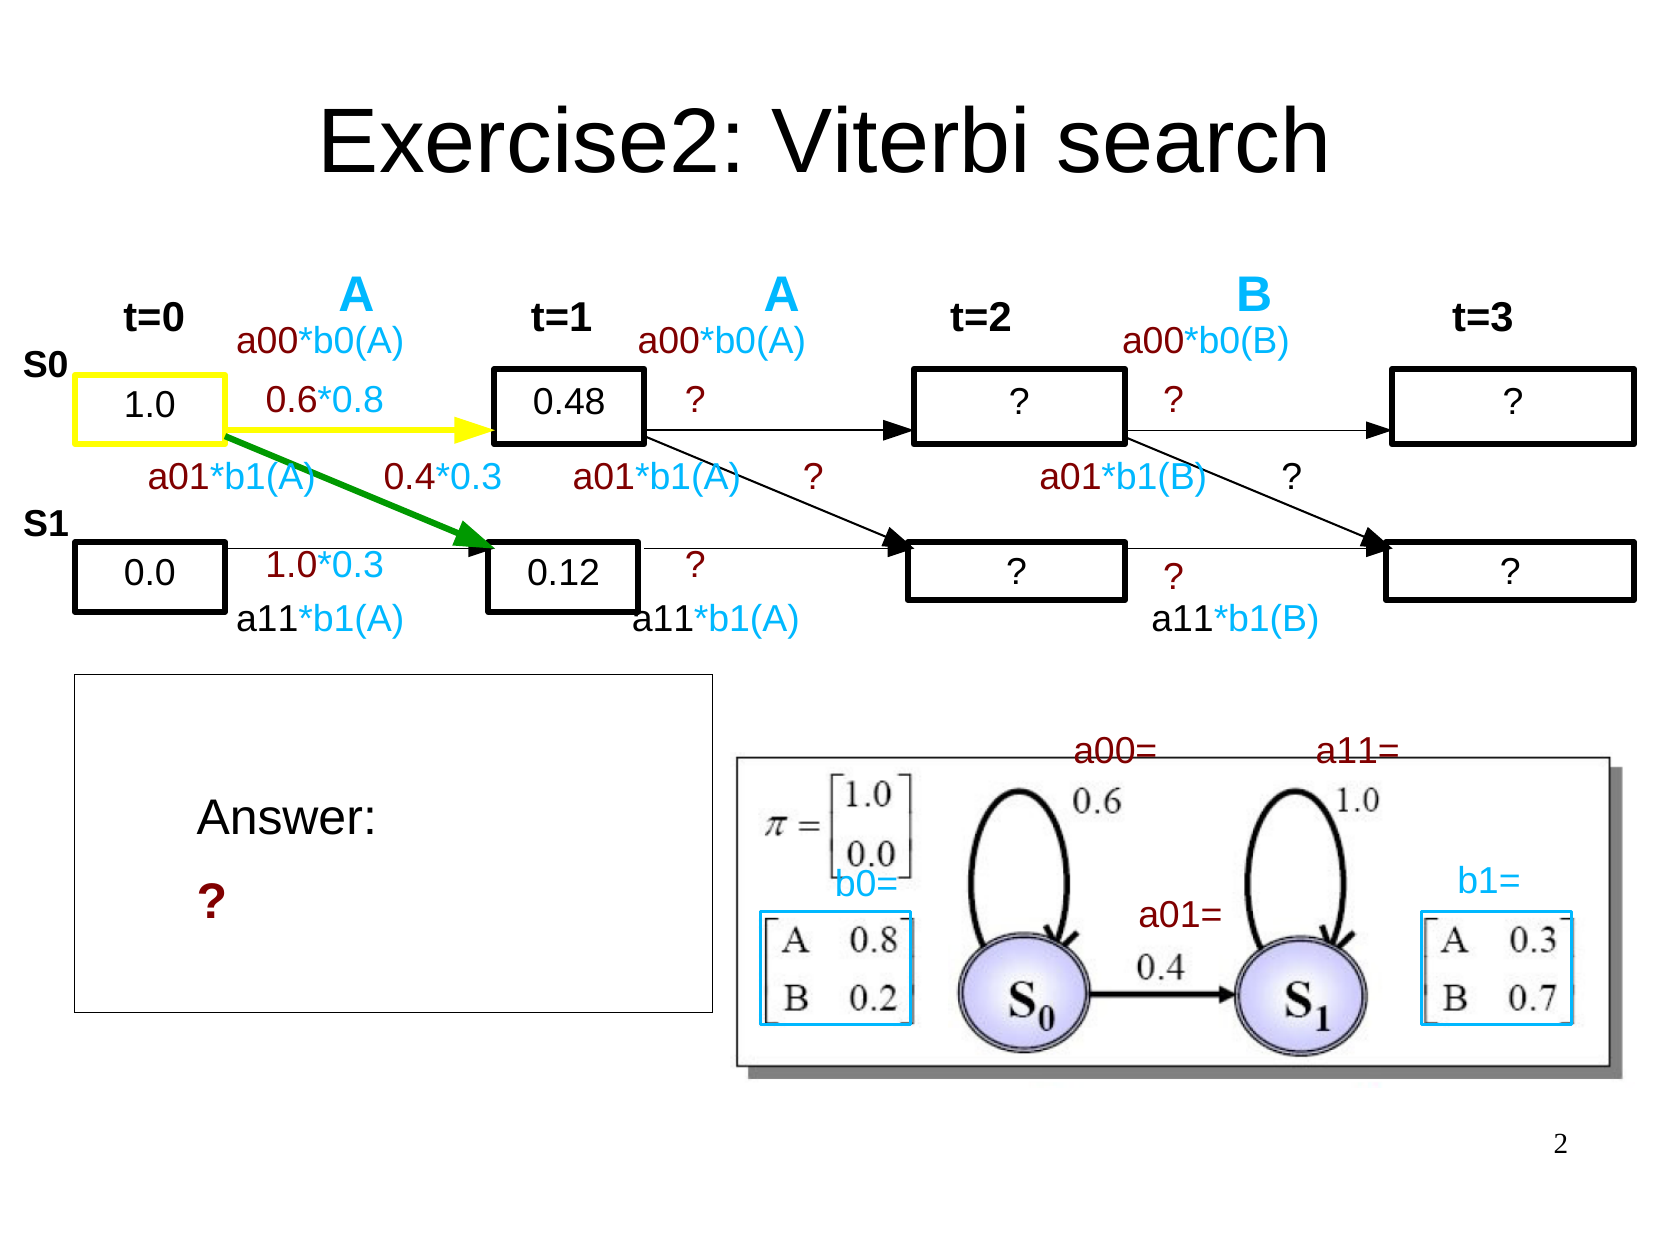

# Exercise2: Viterbi search
A
A
B
t=0
t=1
t=2
t=3
a00*b0(A)
a00*b0(A)
a00*b0(B)
S0
0.48
?
?
1.0
0.6*0.8
?
?
a01*b1(A)
0.4*0.3
a01*b1(A)
?
a01*b1(B)
?
S1
0.0
0.12
?
?
1.0*0.3
?
?
a11*b1(A)
a11*b1(A)
a11*b1(B)
| | | | | | |
| --- | --- | --- | --- | --- | --- |
| | | | | | |
| | | | | | |
| | | | | | |
| | | | | | |
a00=
a11=
Answer:
?
b1=
b0=
a01=
2